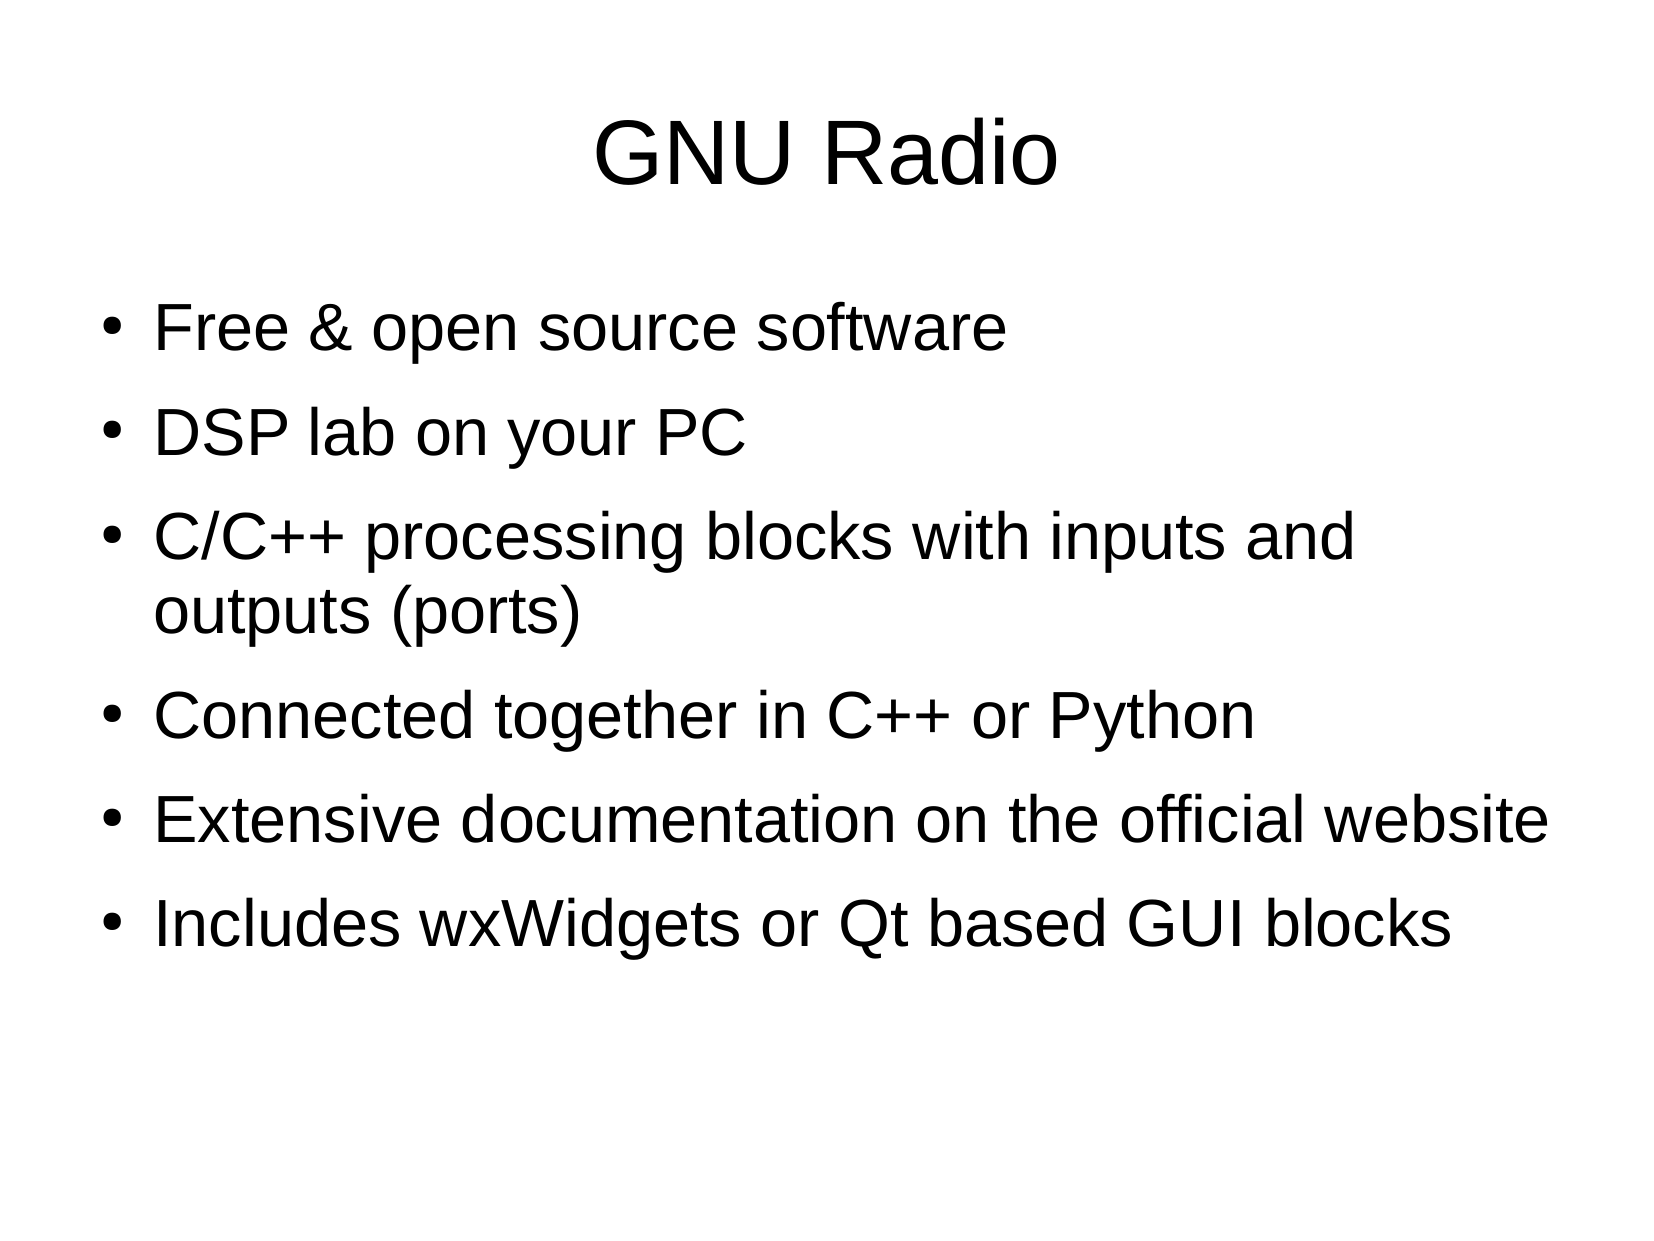

# GNU Radio
Free & open source software
DSP lab on your PC
C/C++ processing blocks with inputs and outputs (ports)
Connected together in C++ or Python
Extensive documentation on the official website
Includes wxWidgets or Qt based GUI blocks